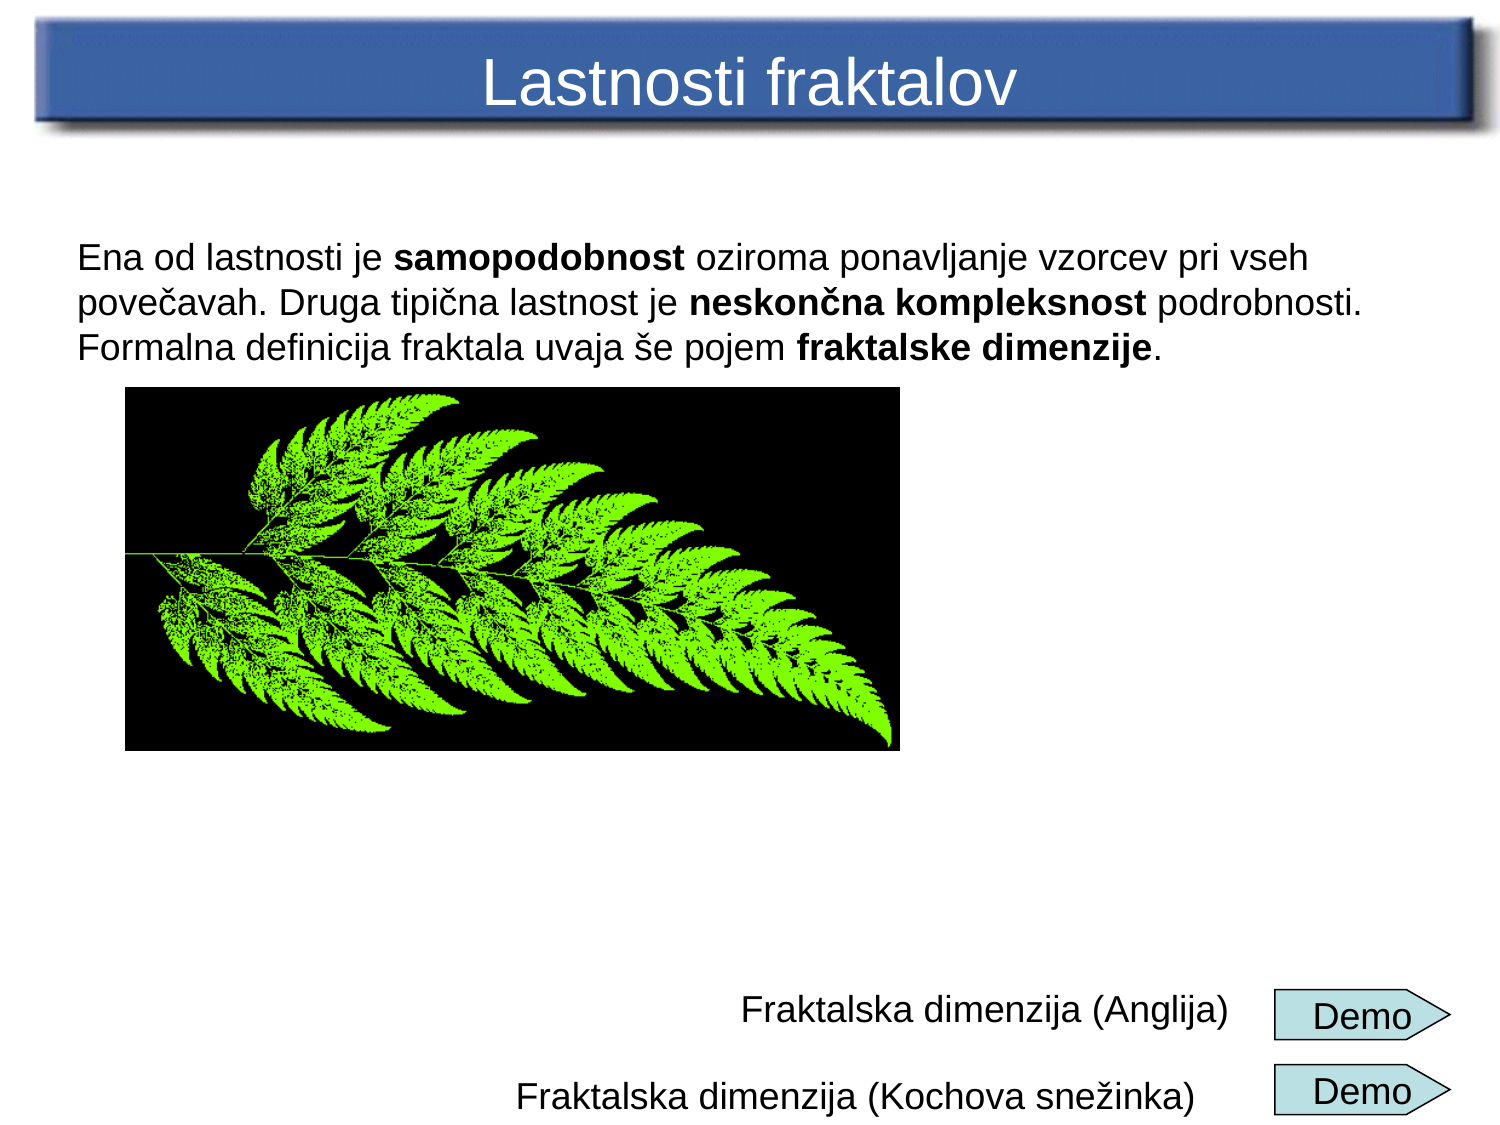

# Lastnosti fraktalov
Ena od lastnosti je samopodobnost oziroma ponavljanje vzorcev pri vseh povečavah. Druga tipična lastnost je neskončna kompleksnost podrobnosti. Formalna definicija fraktala uvaja še pojem fraktalske dimenzije.
Fraktalska dimenzija (Anglija)
Demo
Fraktalska dimenzija (Kochova snežinka)
Demo